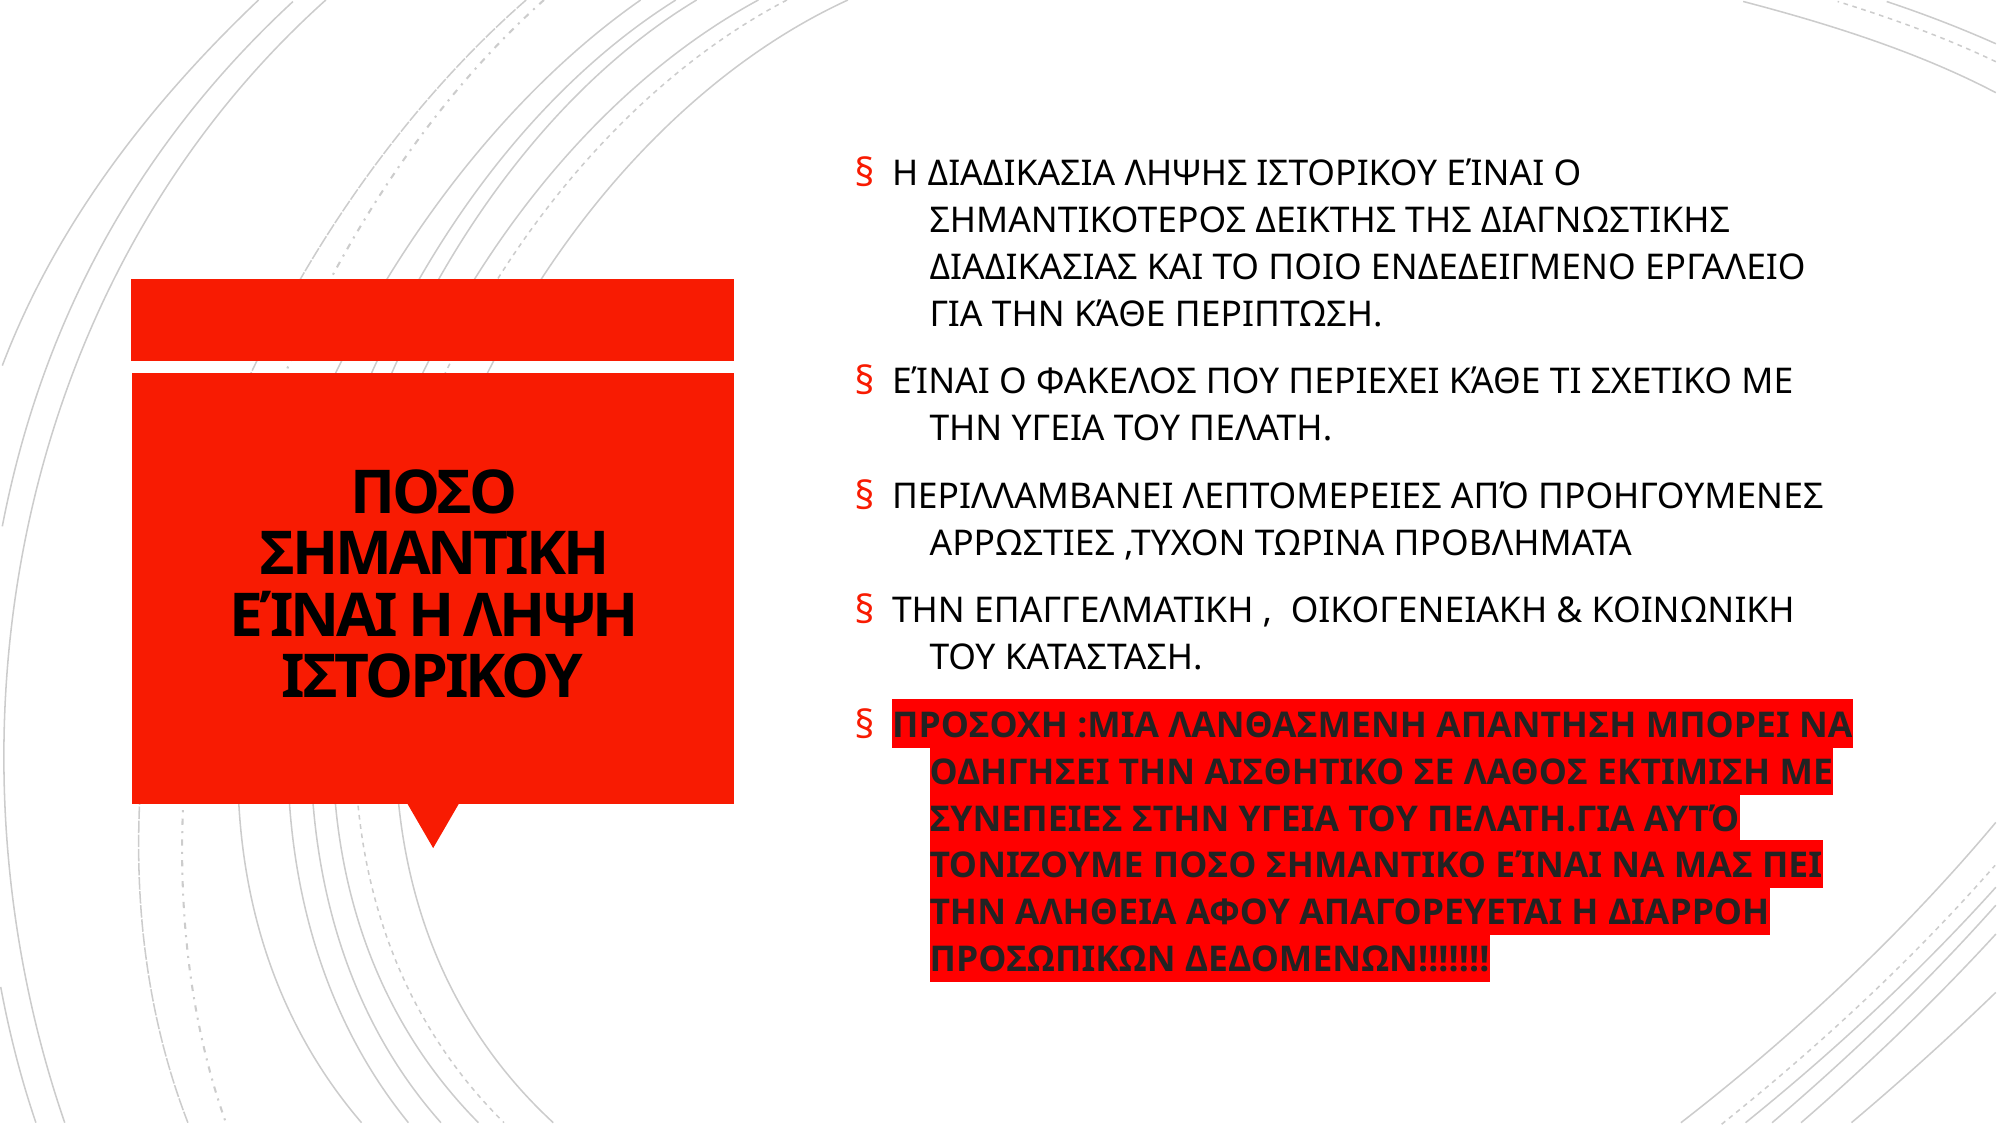

Η ΔΙΑΔΙΚΑΣΙΑ ΛΗΨΗΣ ΙΣΤΟΡΙΚΟΥ ΕΊΝΑΙ Ο ΣΗΜΑΝΤΙΚΟΤΕΡΟΣ ΔΕΙΚΤΗΣ ΤΗΣ ΔΙΑΓΝΩΣΤΙΚΗΣ ΔΙΑΔΙΚΑΣΙΑΣ ΚΑΙ ΤΟ ΠΟΙΟ ΕΝΔΕΔΕΙΓΜΕΝΟ ΕΡΓΑΛΕΙΟ ΓΙΑ ΤΗΝ ΚΆΘΕ ΠΕΡΙΠΤΩΣΗ.
ΕΊΝΑΙ Ο ΦΑΚΕΛΟΣ ΠΟΥ ΠΕΡΙΕΧΕΙ ΚΆΘΕ ΤΙ ΣΧΕΤΙΚΟ ΜΕ ΤΗΝ ΥΓΕΙΑ ΤΟΥ ΠΕΛΑΤΗ.
ΠΕΡΙΛΛΑΜΒΑΝΕΙ ΛΕΠΤΟΜΕΡΕΙΕΣ ΑΠΌ ΠΡΟΗΓΟΥΜΕΝΕΣ ΑΡΡΩΣΤΙΕΣ ,ΤΥΧΟΝ ΤΩΡΙΝΑ ΠΡΟΒΛΗΜΑΤΑ
ΤΗΝ ΕΠΑΓΓΕΛΜΑΤΙΚΗ , ΟΙΚΟΓΕΝΕΙΑΚΗ & ΚΟΙΝΩΝΙΚΗ ΤΟΥ ΚΑΤΑΣΤΑΣΗ.
ΠΡΟΣΟΧΗ :ΜΙΑ ΛΑΝΘΑΣΜΕΝΗ ΑΠΑΝΤΗΣΗ ΜΠΟΡΕΙ ΝΑ ΟΔΗΓΗΣΕΙ ΤΗΝ ΑΙΣΘΗΤΙΚΟ ΣΕ ΛΑΘΟΣ ΕΚΤΙΜΙΣΗ ΜΕ ΣΥΝΕΠΕΙΕΣ ΣΤΗΝ ΥΓΕΙΑ ΤΟΥ ΠΕΛΑΤΗ.ΓΙΑ ΑΥΤΌ ΤΟΝΙΖΟΥΜΕ ΠΟΣΟ ΣΗΜΑΝΤΙΚΟ ΕΊΝΑΙ ΝΑ ΜΑΣ ΠΕΙ ΤΗΝ ΑΛΗΘΕΙΑ ΑΦΟΥ ΑΠΑΓΟΡΕΥΕΤΑΙ Η ΔΙΑΡΡΟΗ ΠΡΟΣΩΠΙΚΩΝ ΔΕΔΟΜΕΝΩΝ!!!!!!!
# ΠΟΣΟ ΣΗΜΑΝΤΙΚΗ ΕΊΝΑΙ Η ΛΗΨΗ ΙΣΤΟΡΙΚΟΥ